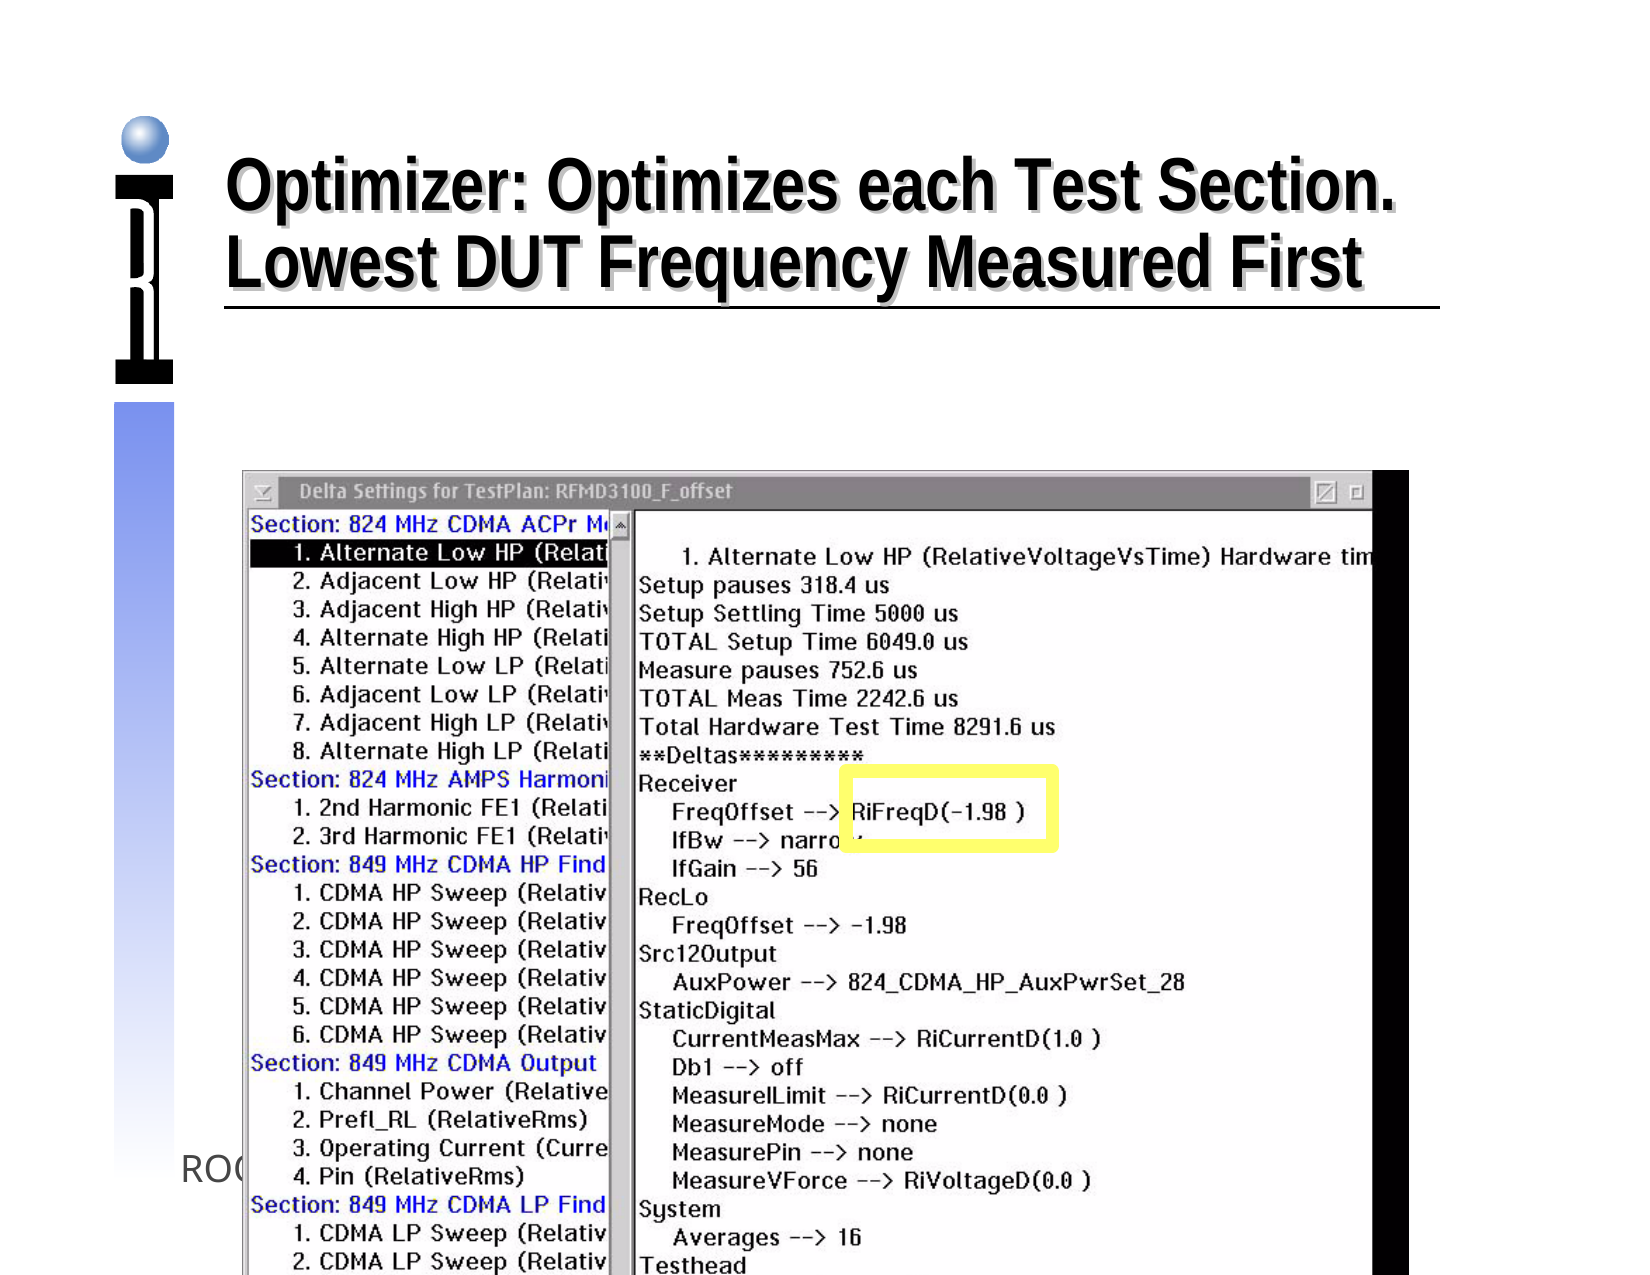

Optimizer: Optimizes each Test Section.
Lowest DUT Frequency Measured First
4